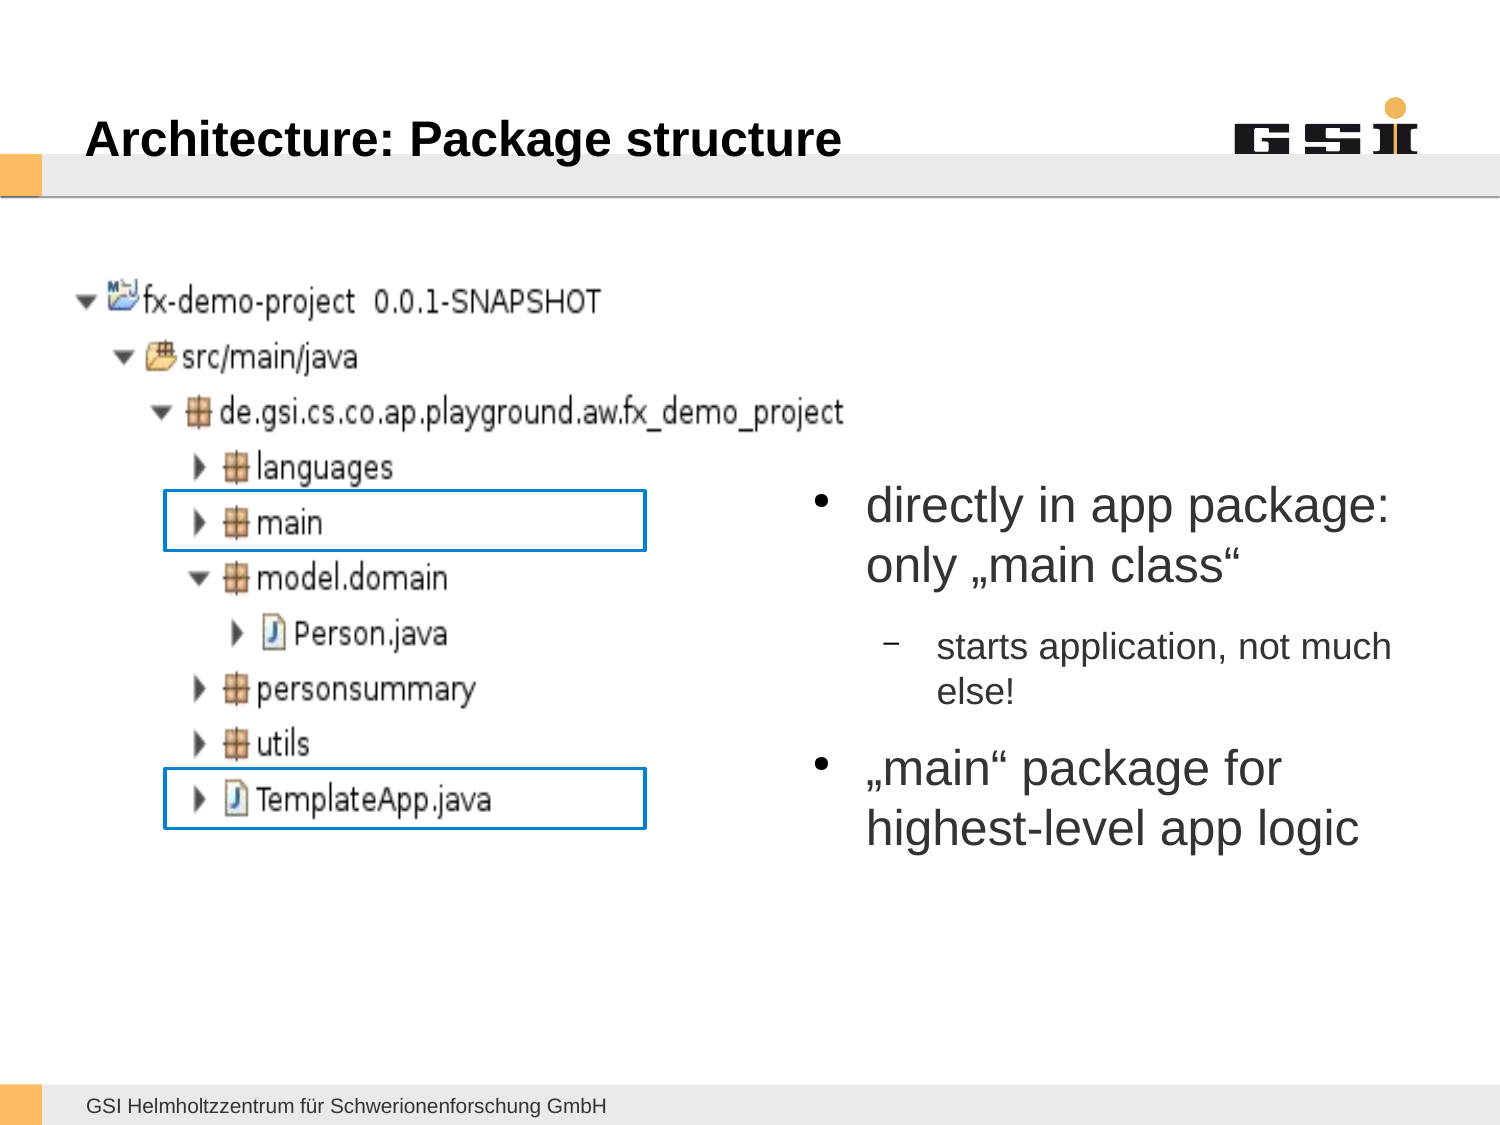

# Architecture: Package structure
directly in app package:
only „main class“
starts application, not much else!
„main“ package for highest-level app logic